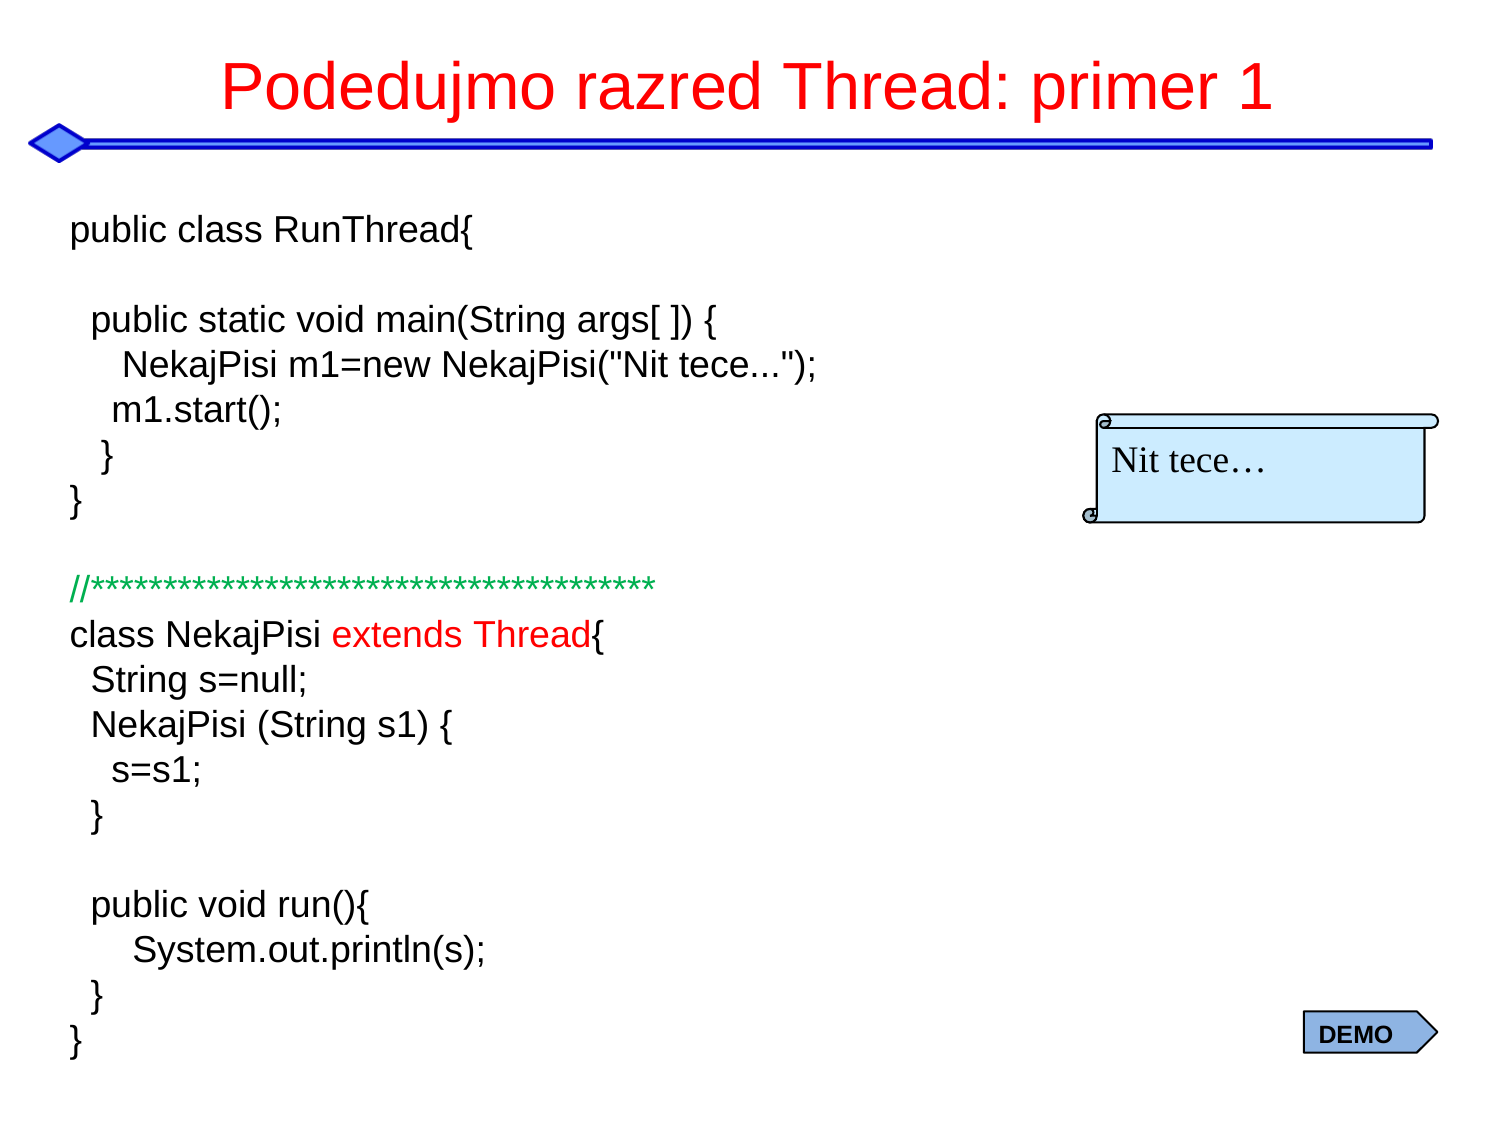

# Podedujmo razred Thread: primer 1
public class RunThread{
 public static void main(String args[ ]) {
 NekajPisi m1=new NekajPisi("Nit tece...");
 m1.start();
 }
}
//***************************************
class NekajPisi extends Thread{
 String s=null;
 NekajPisi (String s1) {
 s=s1;
 }
 public void run(){
 System.out.println(s);
 }
}
Nit tece…
DEMO